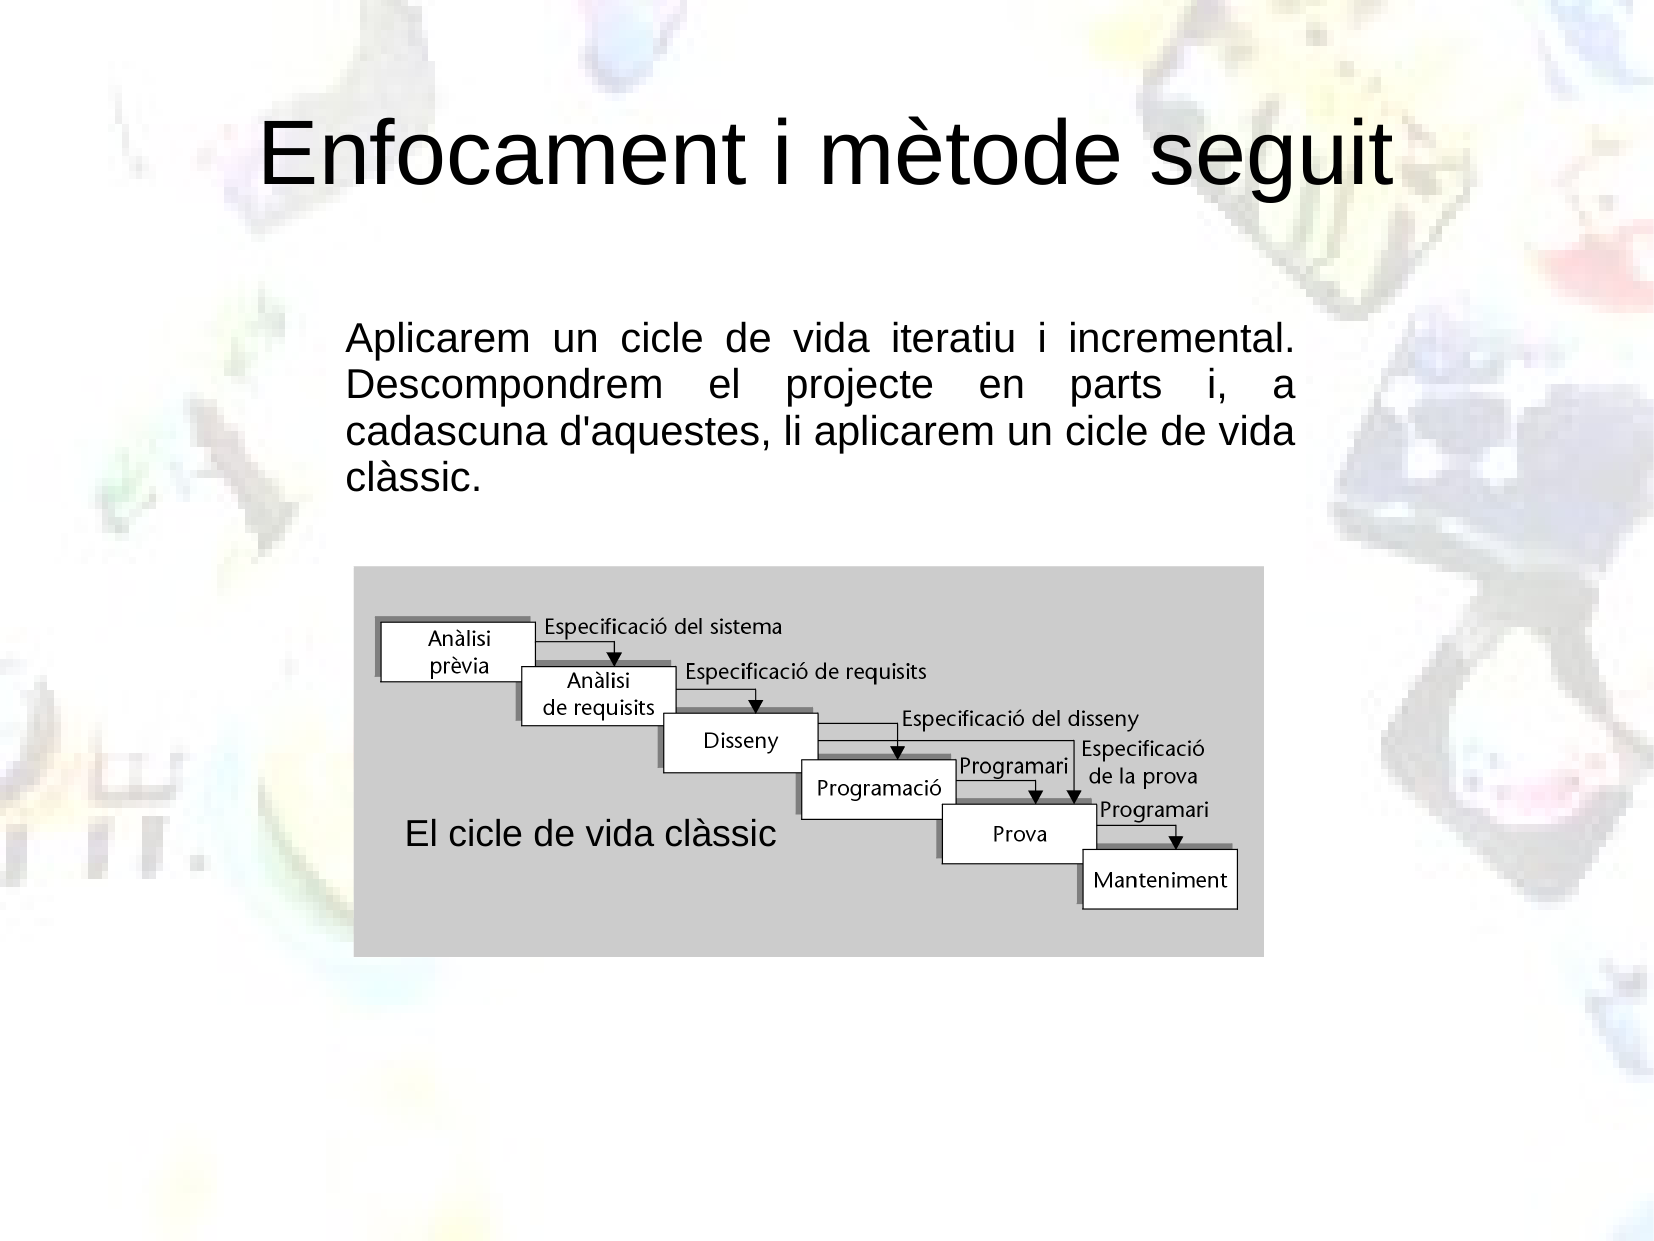

# Enfocament i mètode seguit
Aplicarem un cicle de vida iteratiu i incremental. Descompondrem el projecte en parts i, a cadascuna d'aquestes, li aplicarem un cicle de vida clàssic.
El cicle de vida clàssic